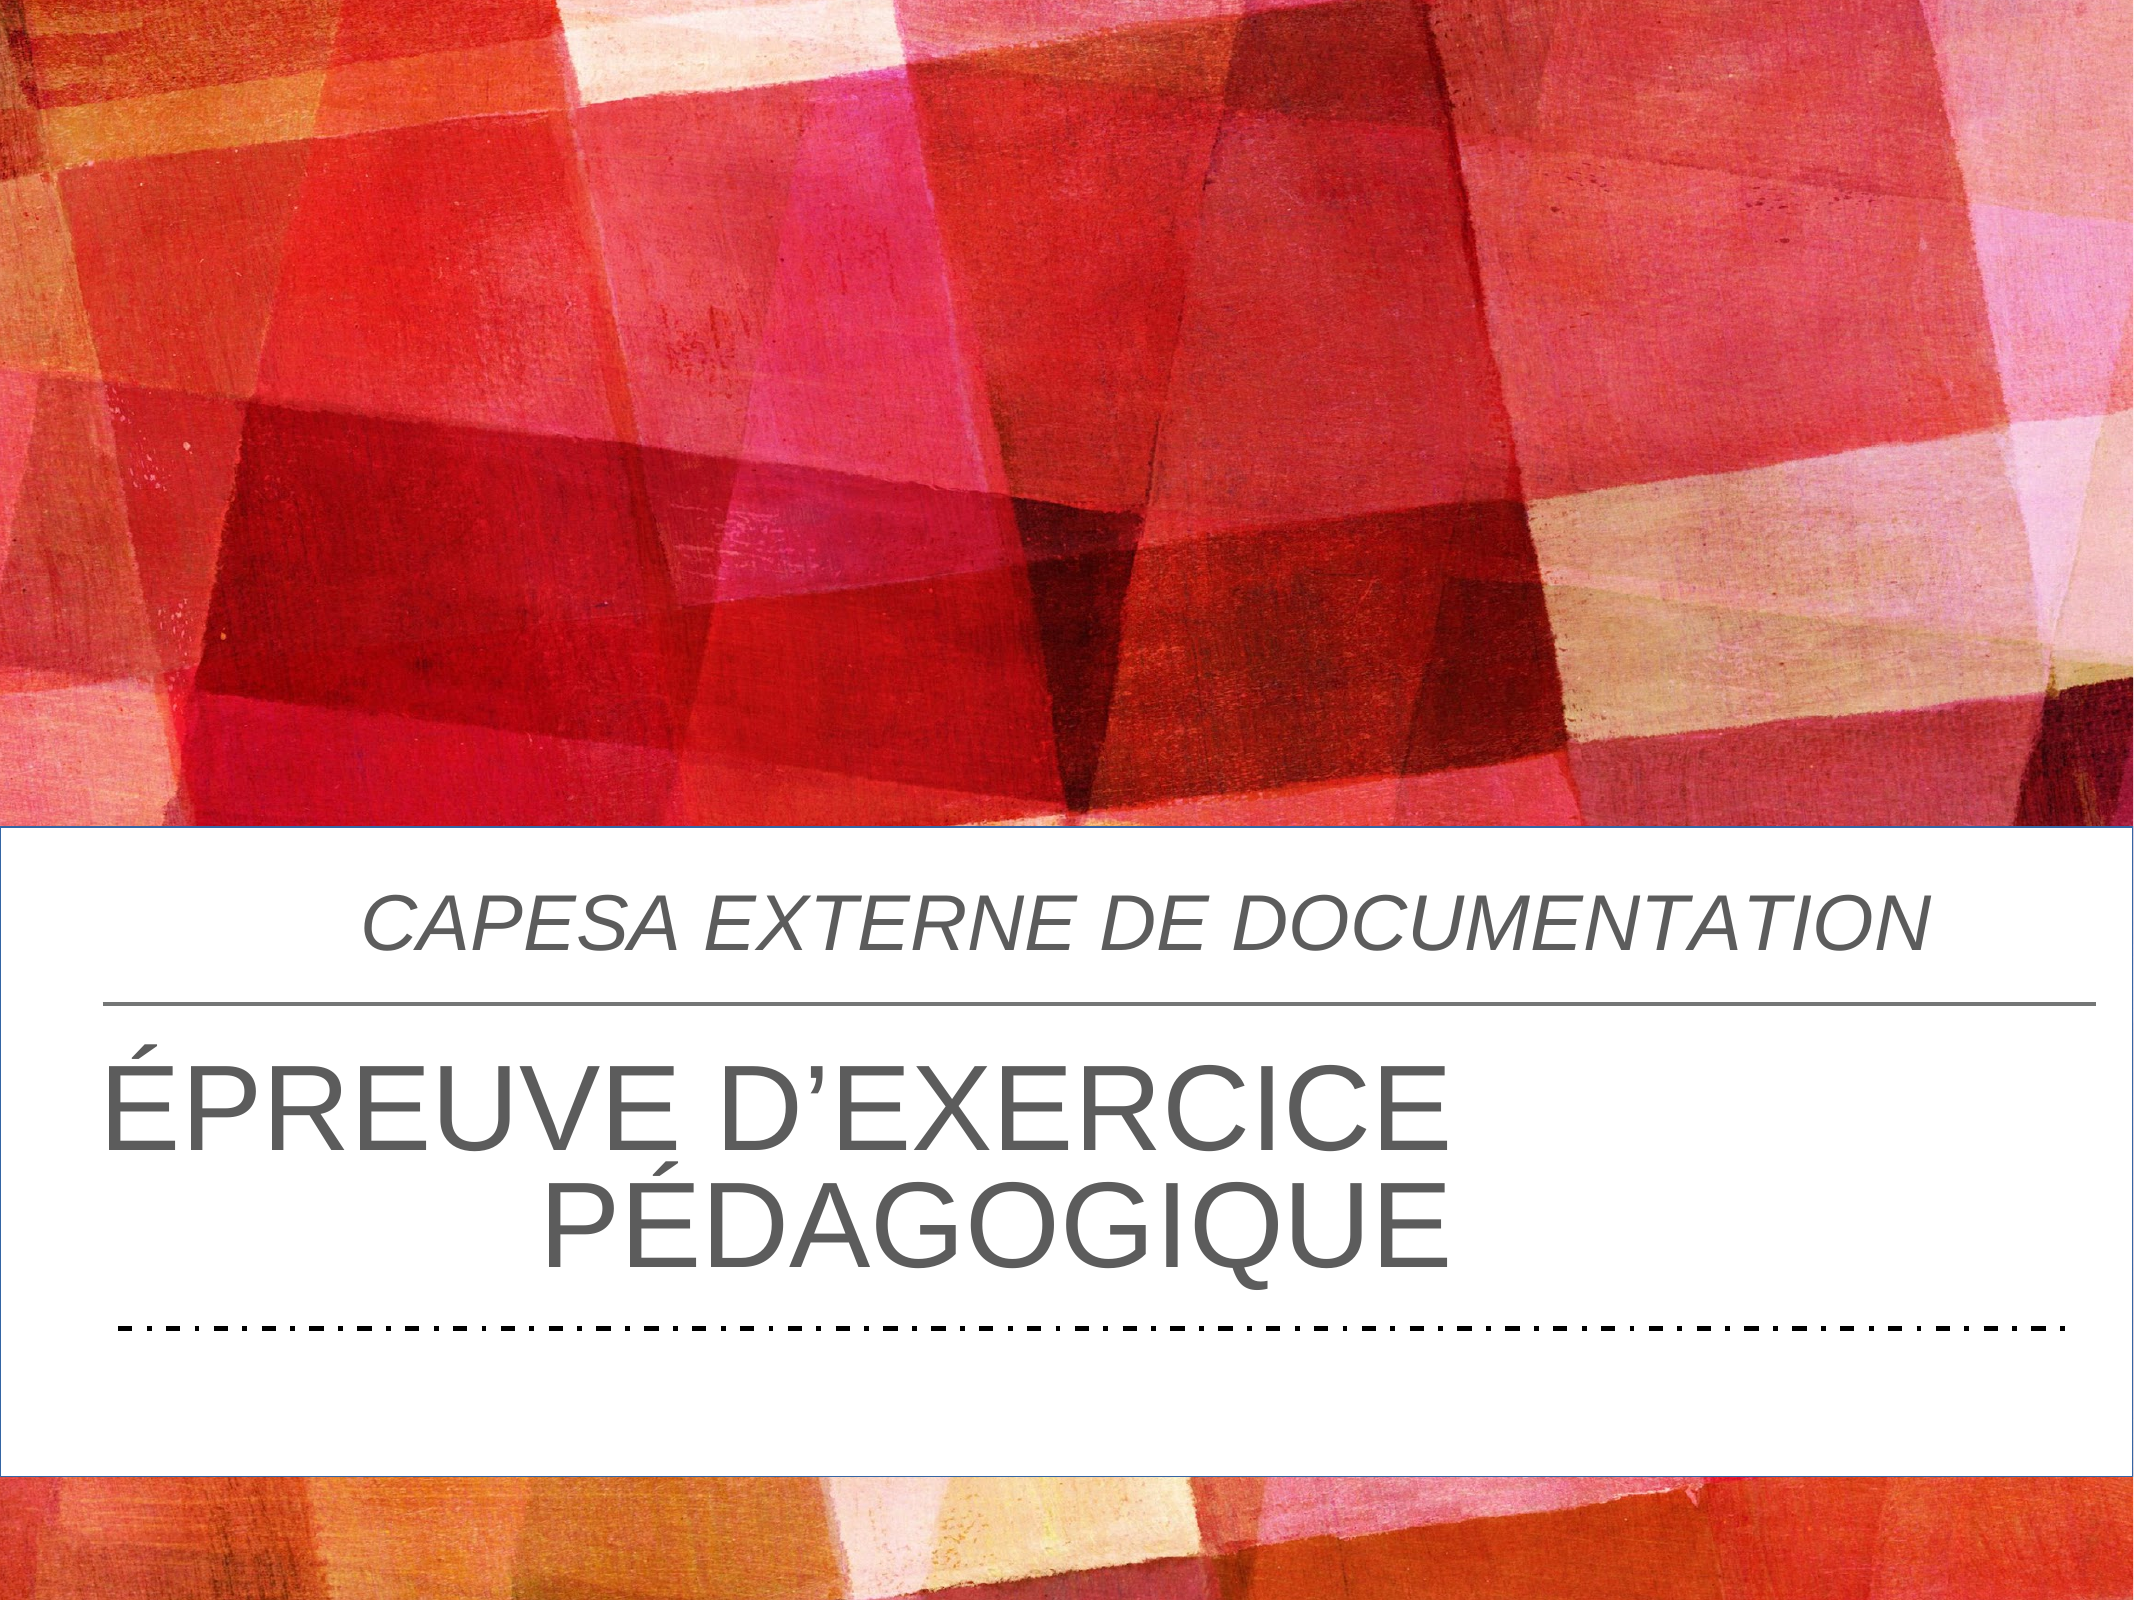

CAPESA EXTERNE DE DOCUMENTATION
ÉPREUVE D’EXERCICE PÉDAGOGIQUE